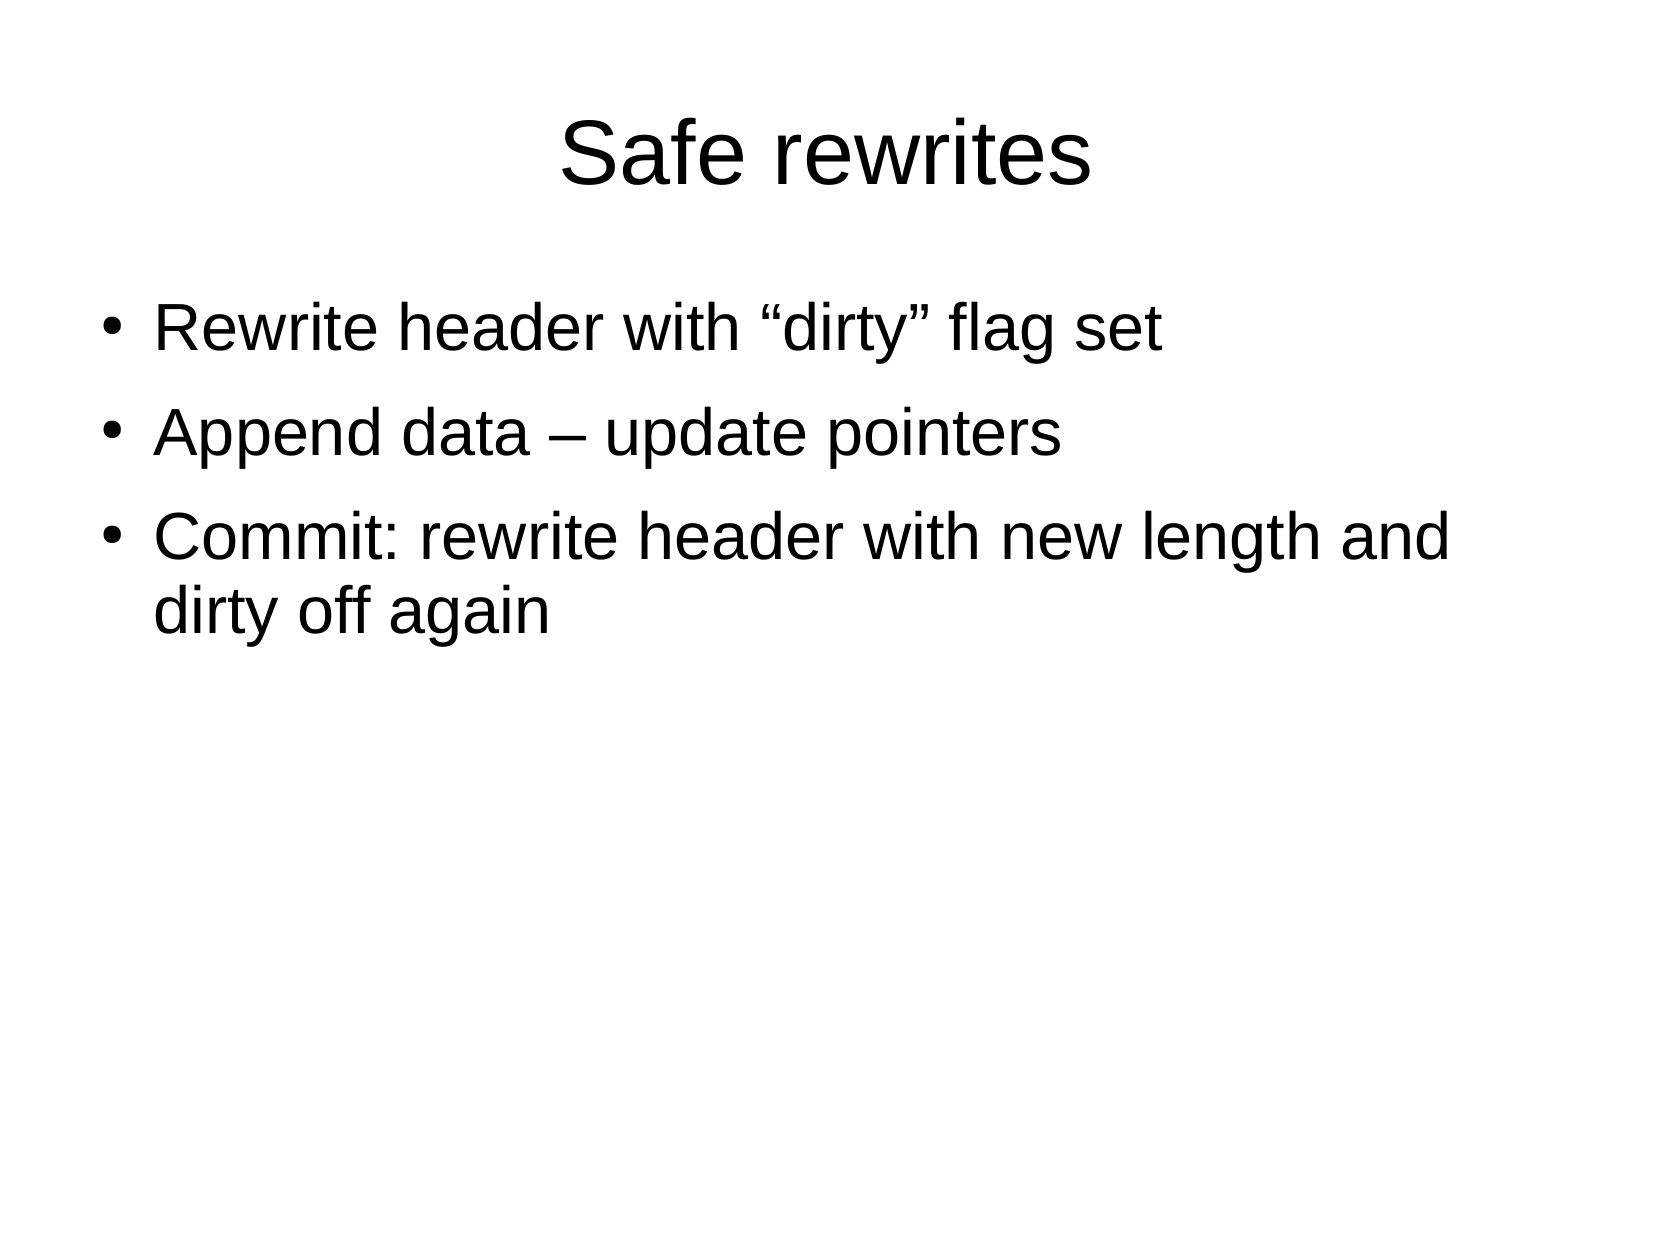

# Safe rewrites
Rewrite header with “dirty” flag set
Append data – update pointers
Commit: rewrite header with new length and dirty off again